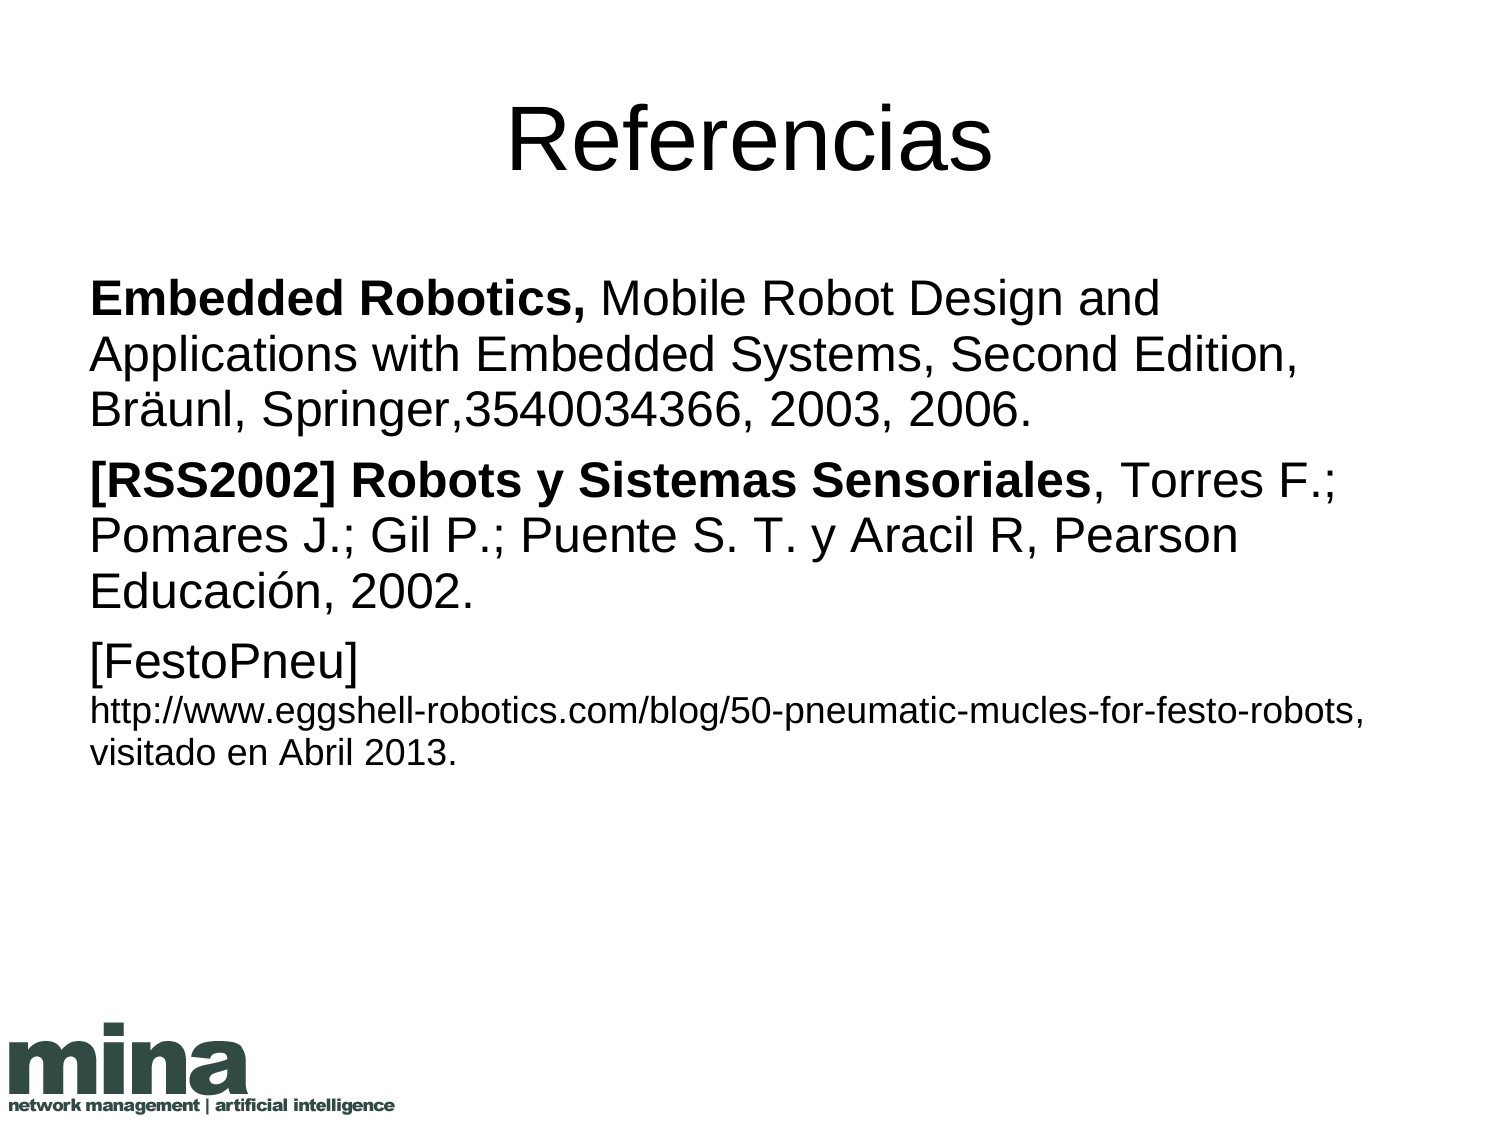

# Referencias
Embedded Robotics, Mobile Robot Design and Applications with Embedded Systems, Second Edition, Bräunl, Springer,3540034366, 2003, 2006.
[RSS2002] Robots y Sistemas Sensoriales, Torres F.; Pomares J.; Gil P.; Puente S. T. y Aracil R, Pearson Educación, 2002.
[FestoPneu] http://www.eggshell-robotics.com/blog/50-pneumatic-mucles-for-festo-robots, visitado en Abril 2013.